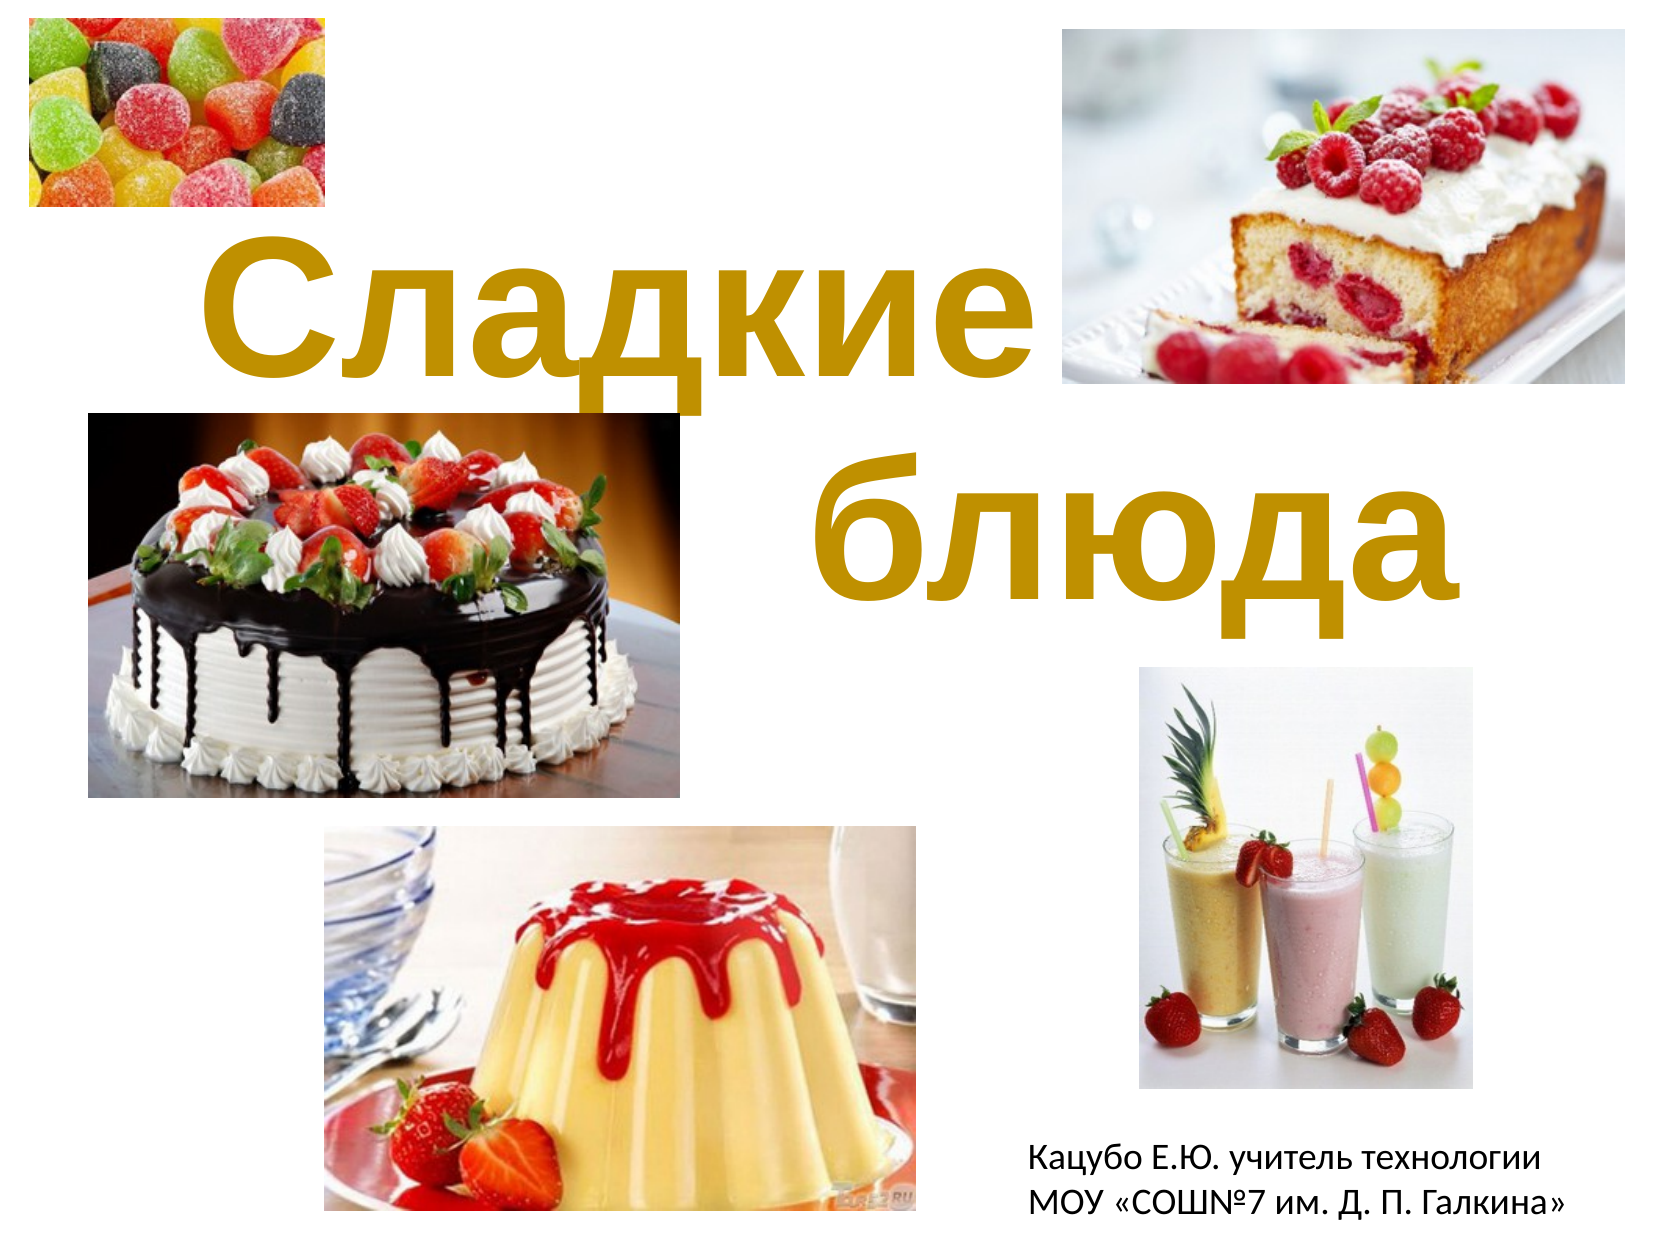

Сладкие
 блюда
Кацубо Е.Ю. учитель технологии
МОУ «СОШ№7 им. Д. П. Галкина»